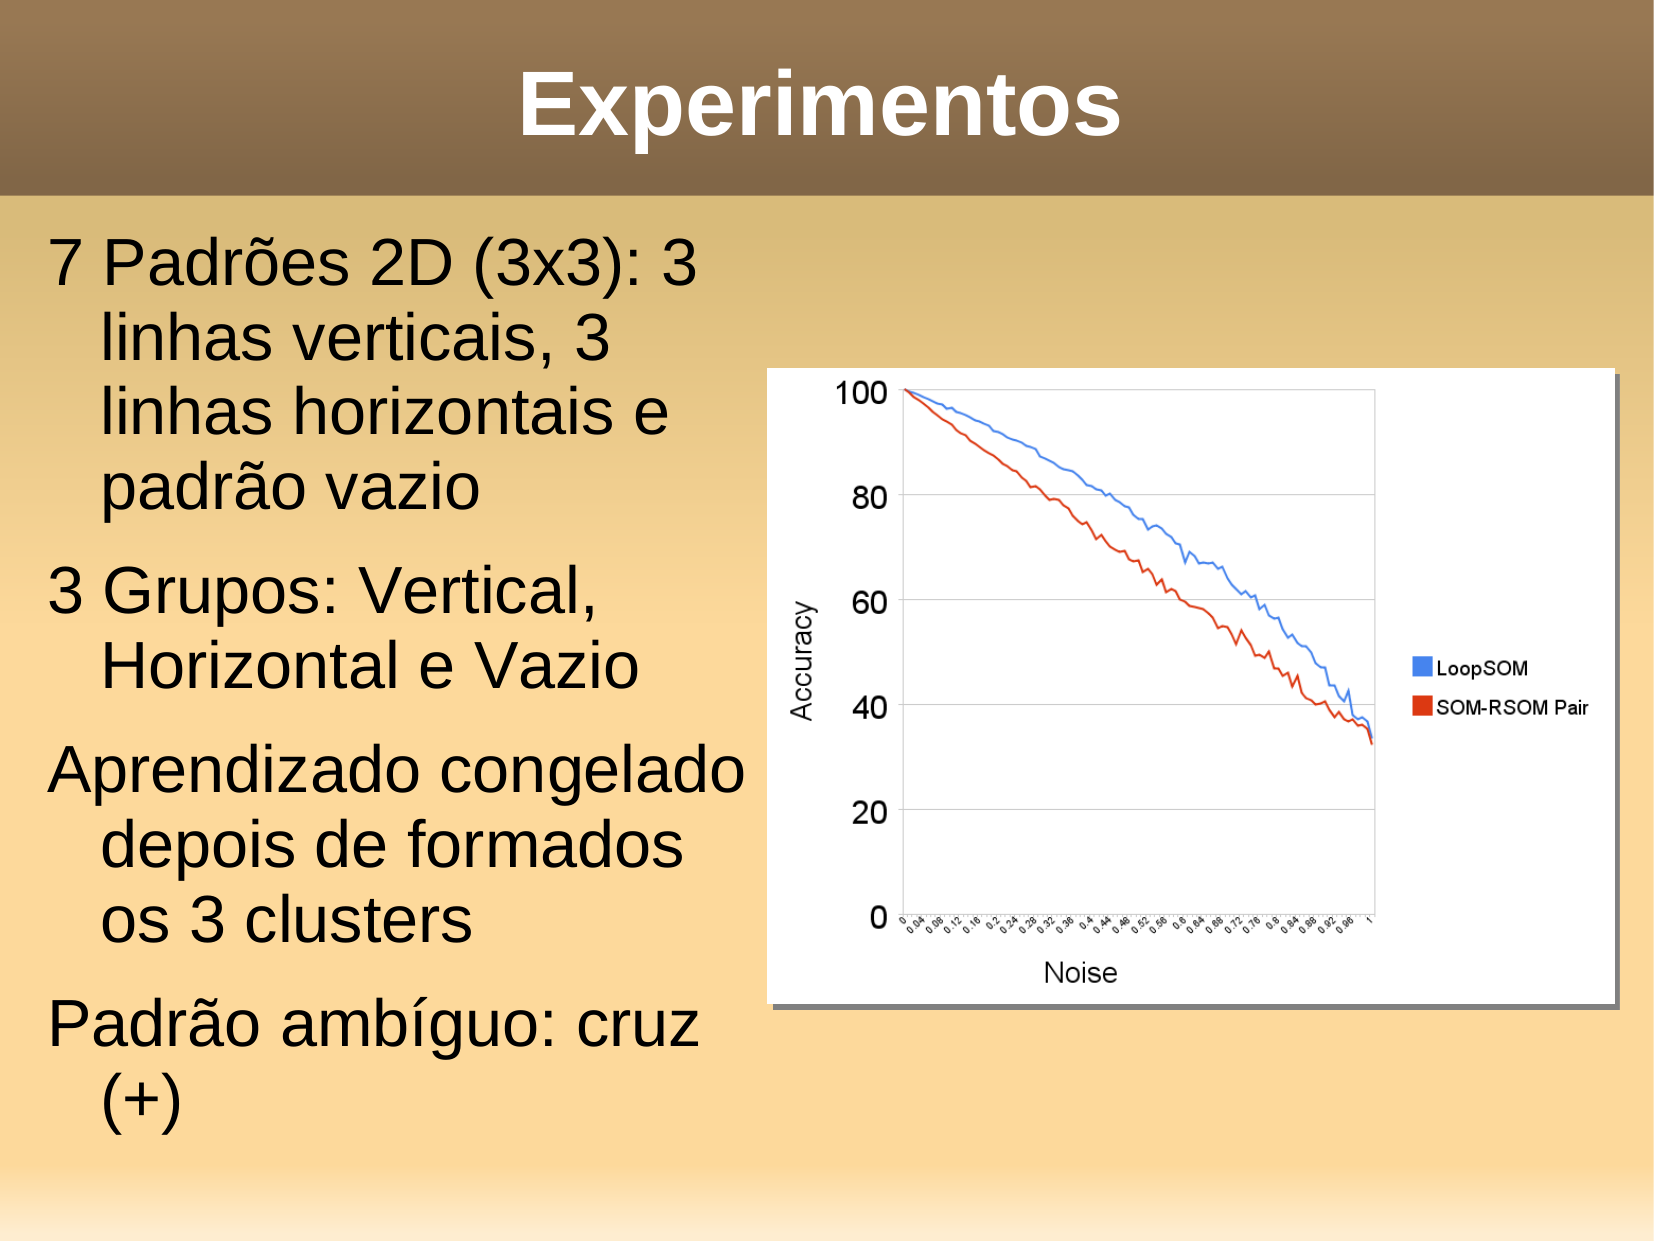

# Experimentos
7 Padrões 2D (3x3): 3 linhas verticais, 3 linhas horizontais e padrão vazio
3 Grupos: Vertical, Horizontal e Vazio
Aprendizado congelado depois de formados os 3 clusters
Padrão ambíguo: cruz (+)